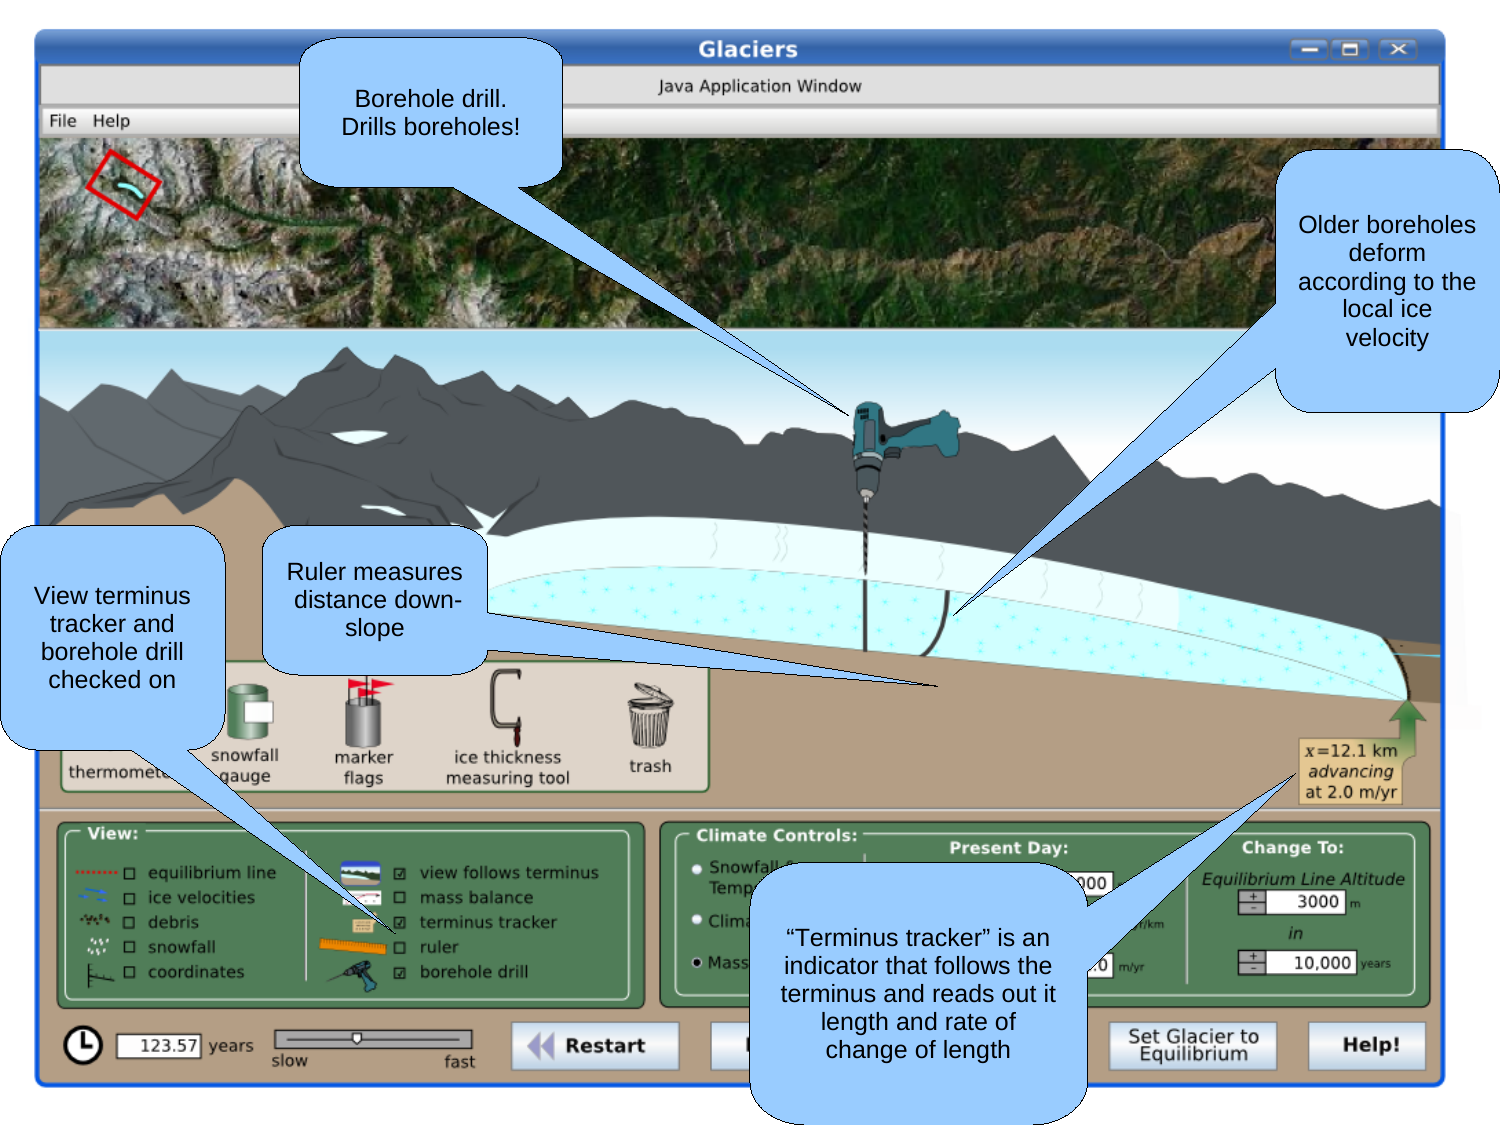

Borehole drill. Drills boreholes!
Older boreholes deform according to the local ice velocity
View terminus tracker and borehole drill checked on
Ruler measures distance down-slope
“Terminus tracker” is an indicator that follows the terminus and reads out it length and rate of change of length